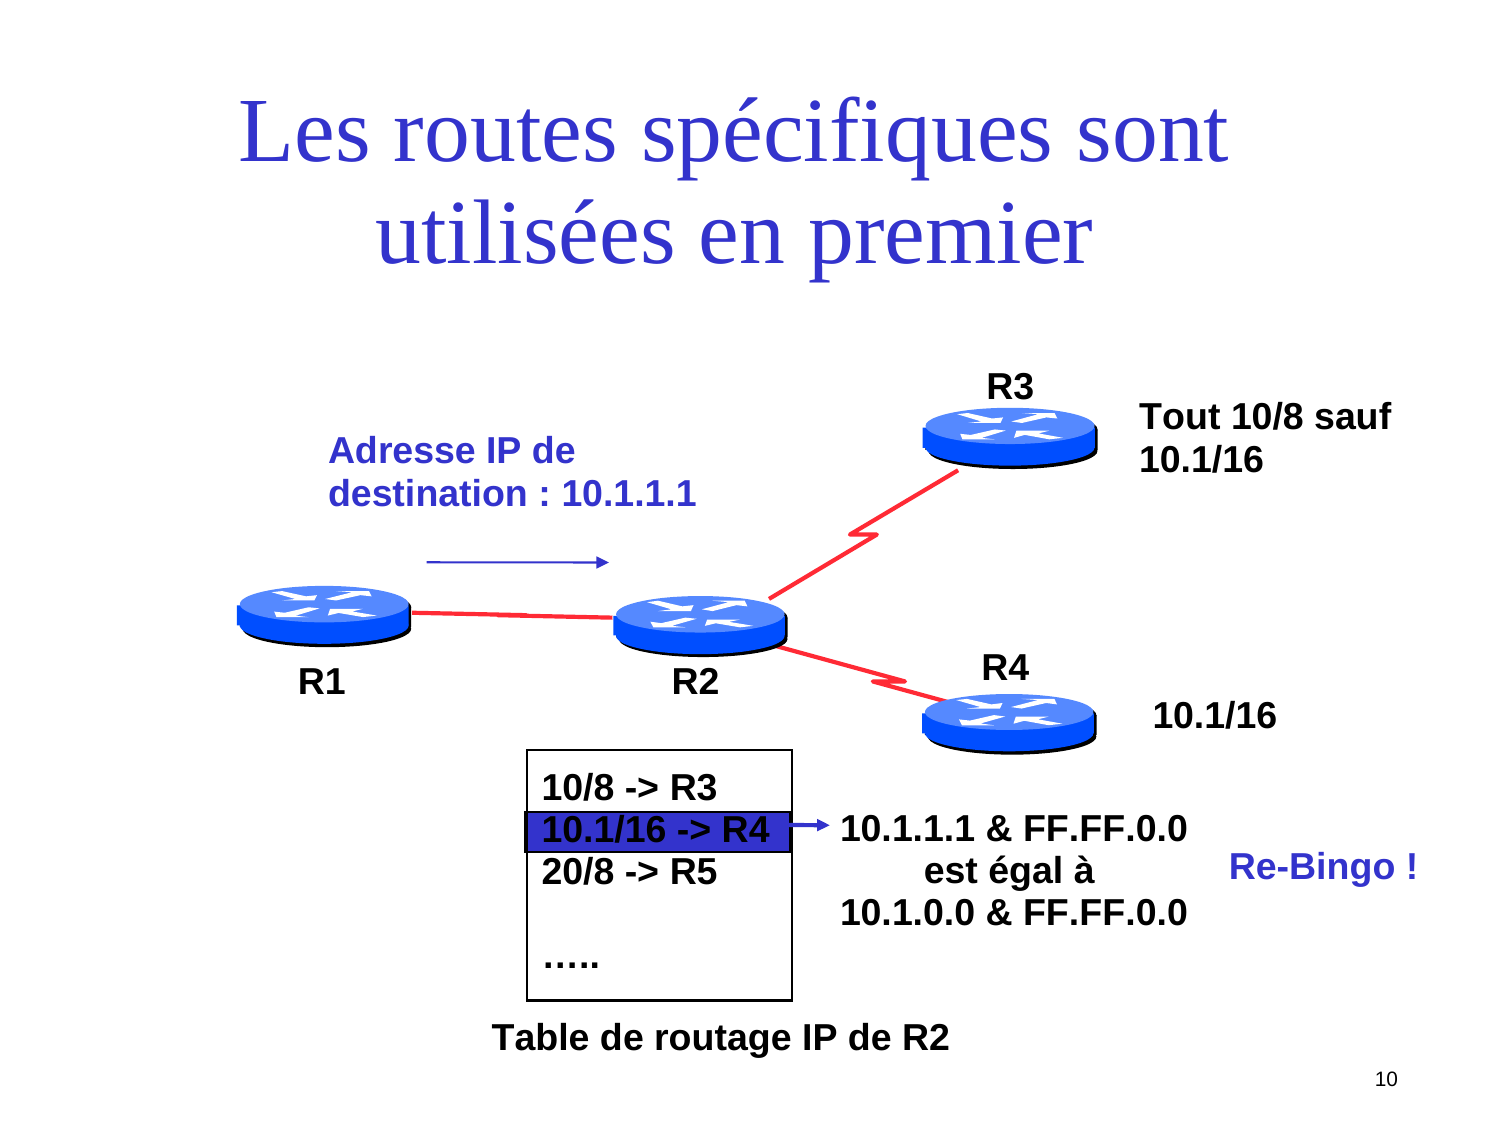

# Les routes spécifiques sont utilisées en premier
R3
Tout 10/8 sauf
10.1/16
Adresse IP de
destination : 10.1.1.1
R1
R4
R2
10.1/16
10/8 -> R3
10.1/16 -> R4
20/8 -> R5
…..
Table de routage IP de R2
10.1.1.1 & FF.FF.0.0
 est égal à
10.1.0.0 & FF.FF.0.0
Re-Bingo !